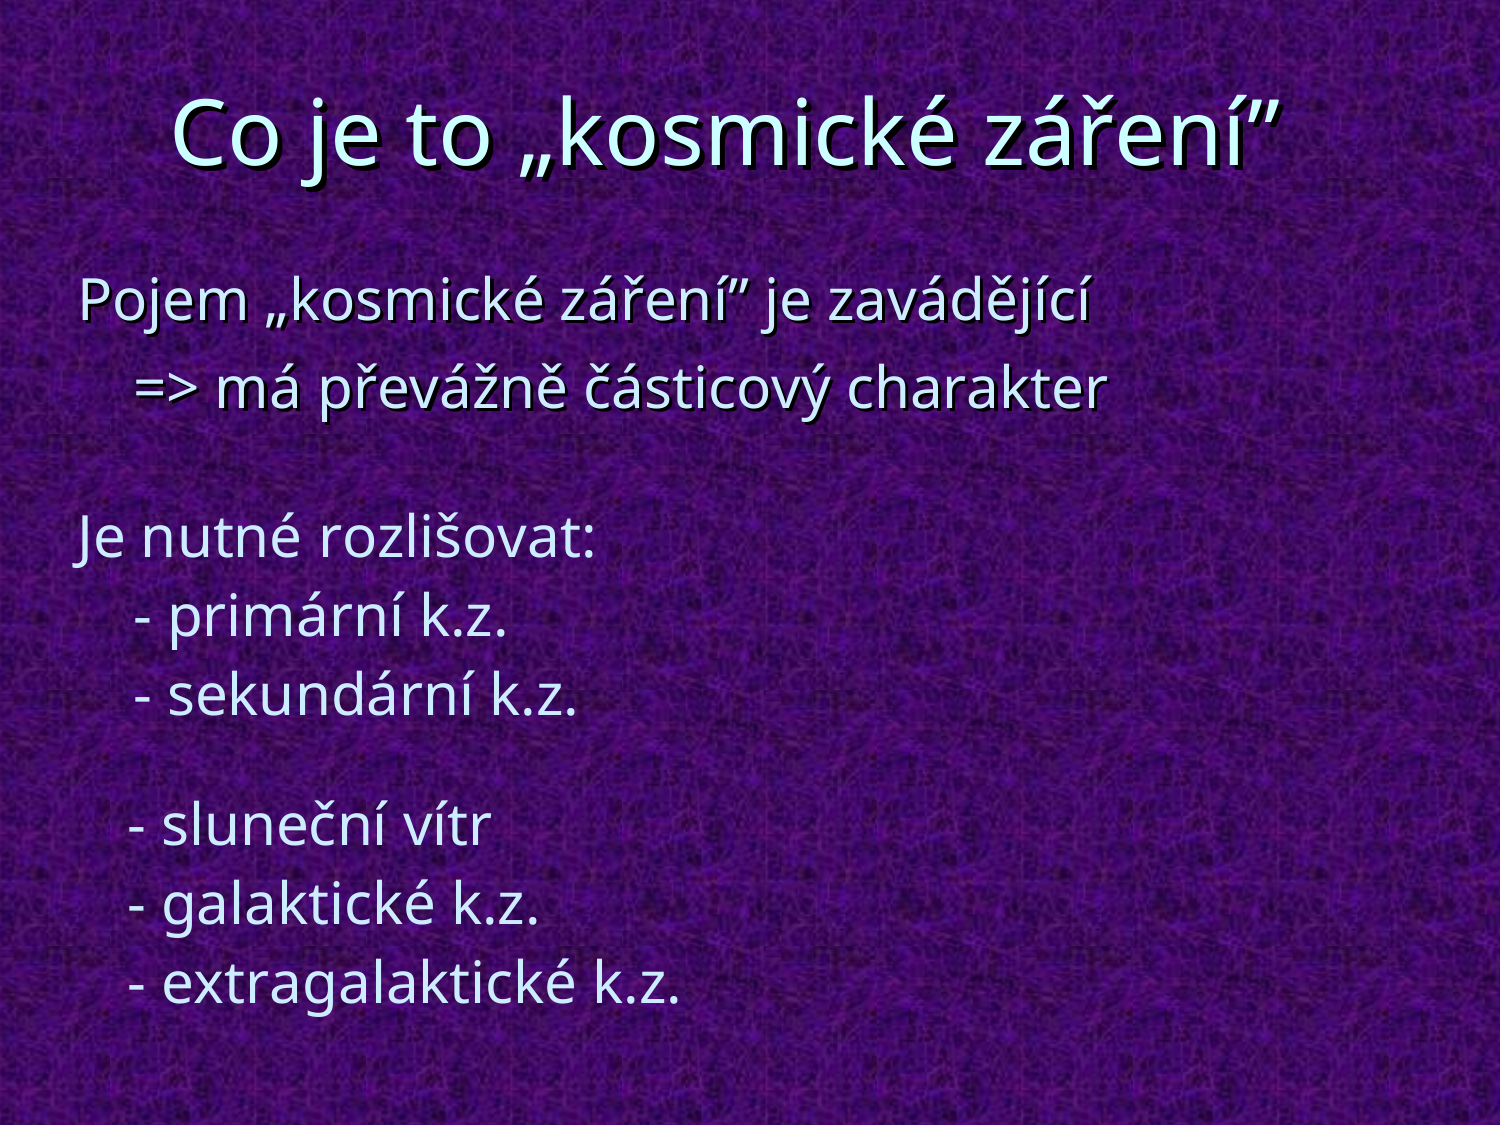

# Co je to „kosmické záření”
Pojem „kosmické záření” je zavádějící
=> má převážně částicový charakter
Je nutné rozlišovat:
- primární k.z.
- sekundární k.z.
- sluneční vítr
- galaktické k.z.
- extragalaktické k.z.